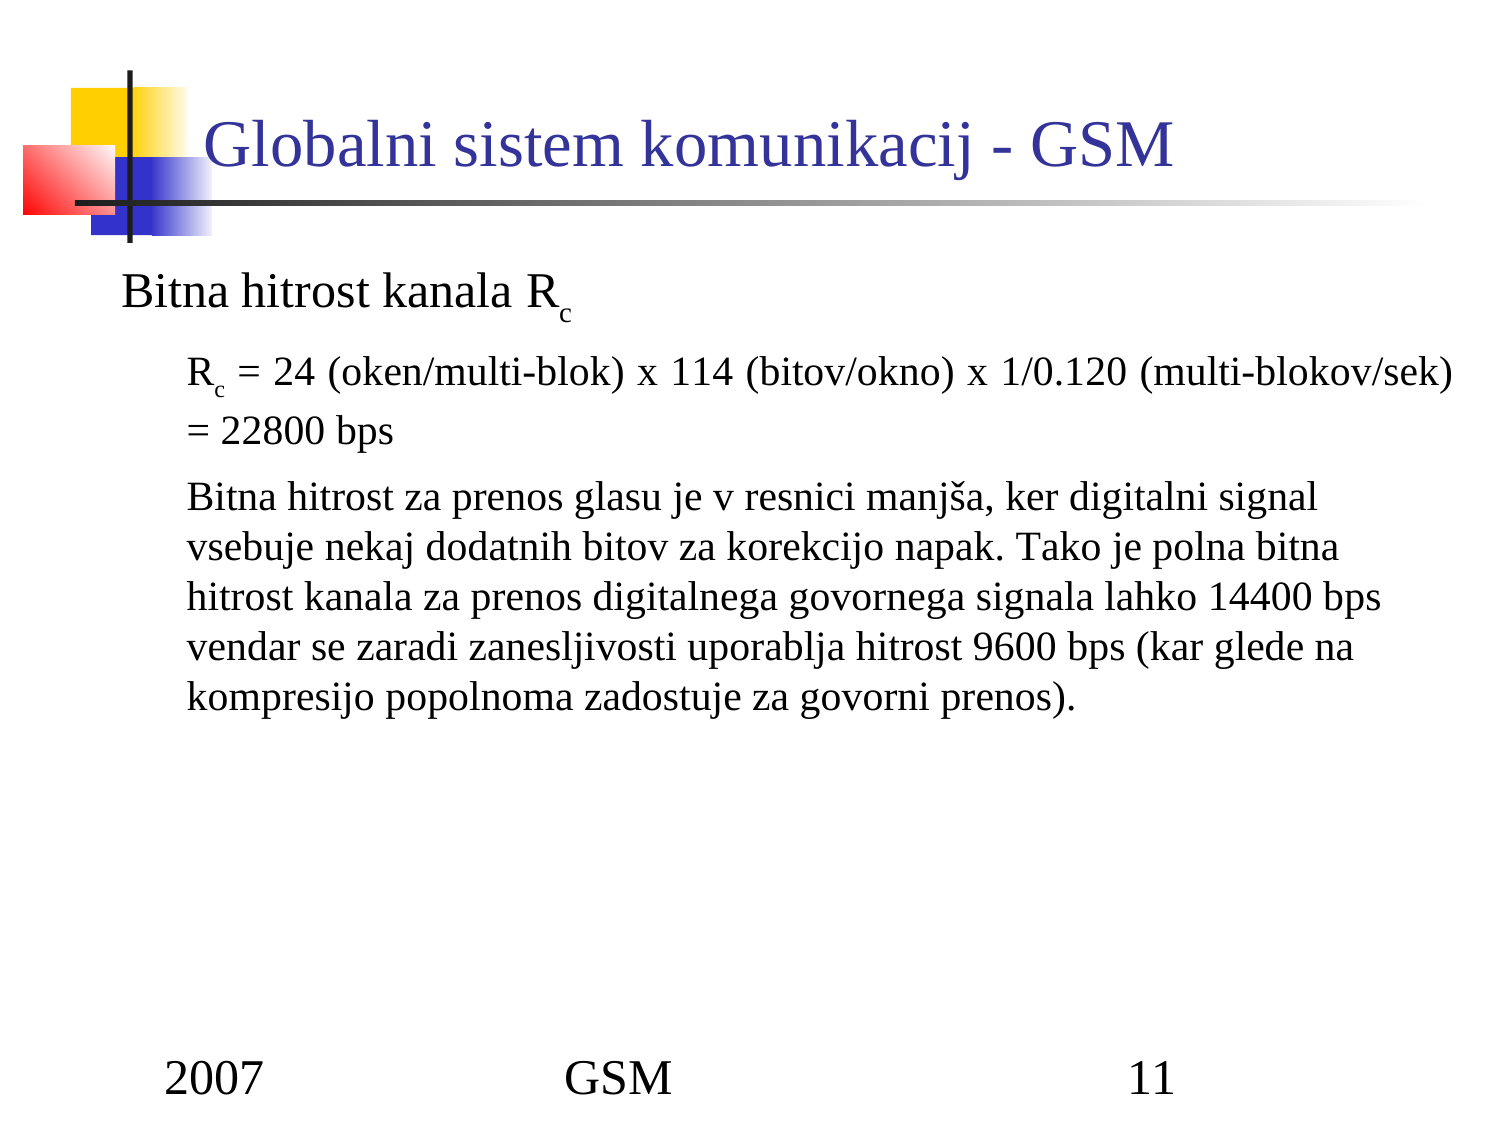

# Globalni sistem komunikacij - GSM
	Bitna hitrost kanala Rc
	Rc = 24 (oken/multi-blok) x 114 (bitov/okno) x 1/0.120 (multi-blokov/sek) = 22800 bps
	Bitna hitrost za prenos glasu je v resnici manjša, ker digitalni signal vsebuje nekaj dodatnih bitov za korekcijo napak. Tako je polna bitna hitrost kanala za prenos digitalnega govornega signala lahko 14400 bps vendar se zaradi zanesljivosti uporablja hitrost 9600 bps (kar glede na kompresijo popolnoma zadostuje za govorni prenos).
2007
GSM
11